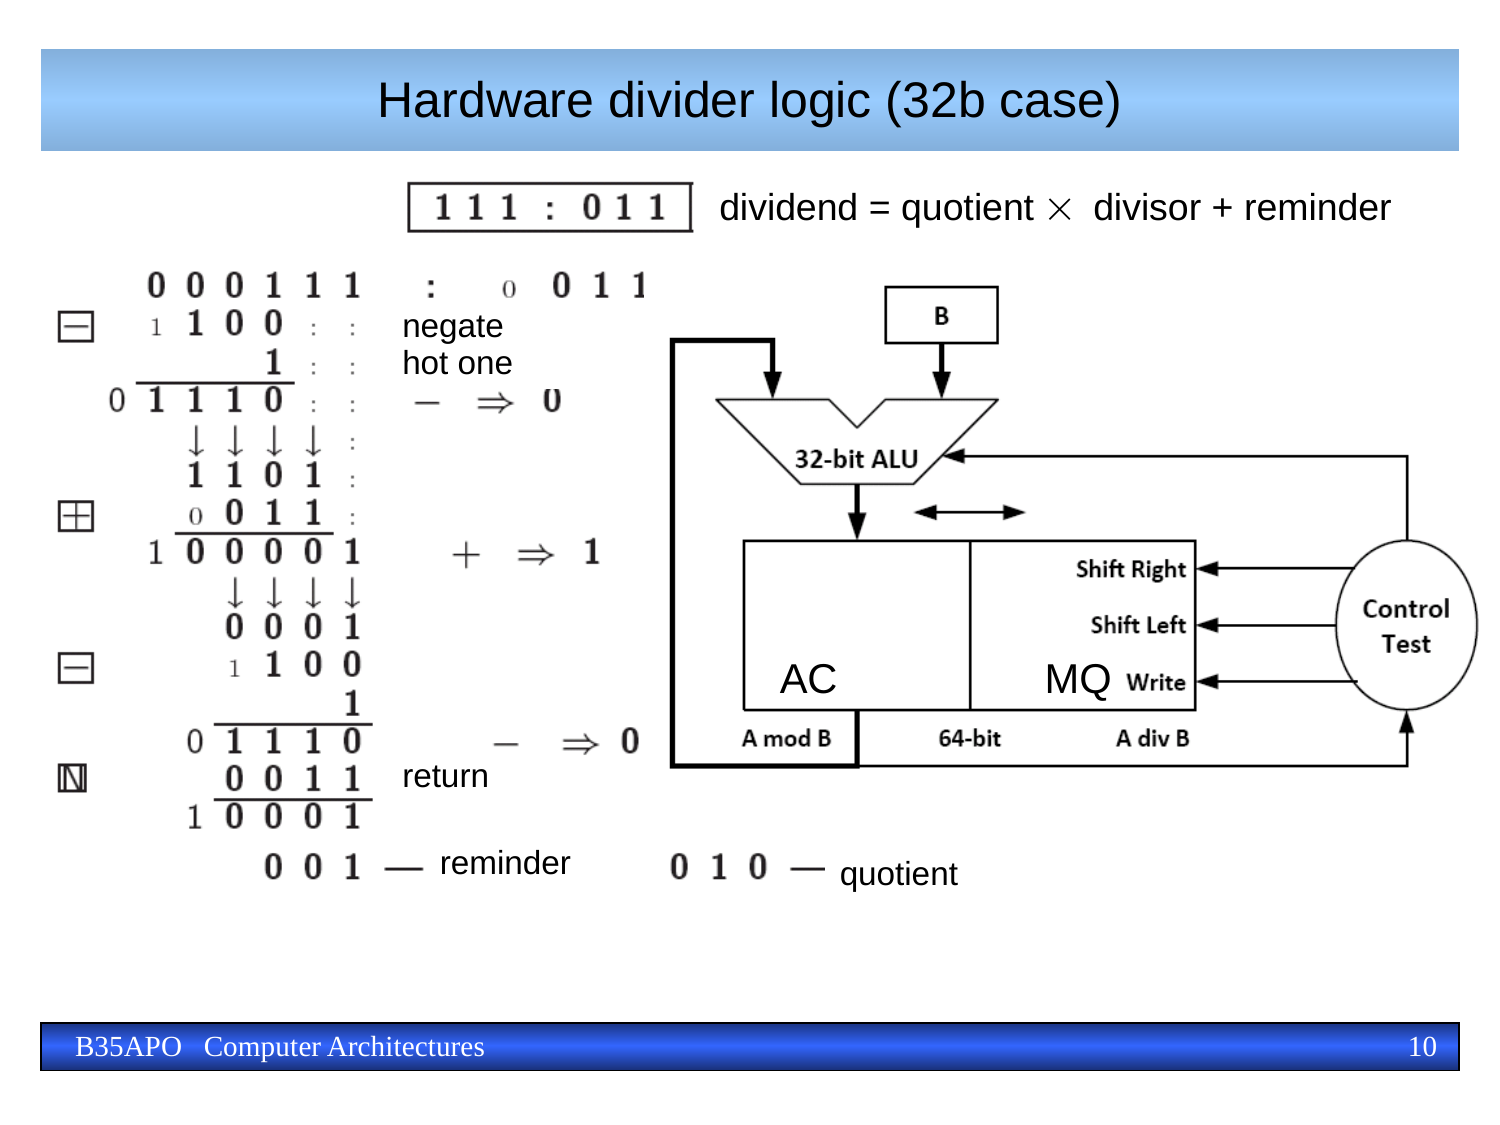

# Hardware divider logic (32b case)
dividend = quotient  divisor + reminder
negate
hot one
AC MQ
return
reminder
quotient
B35APO Computer Architectures
10